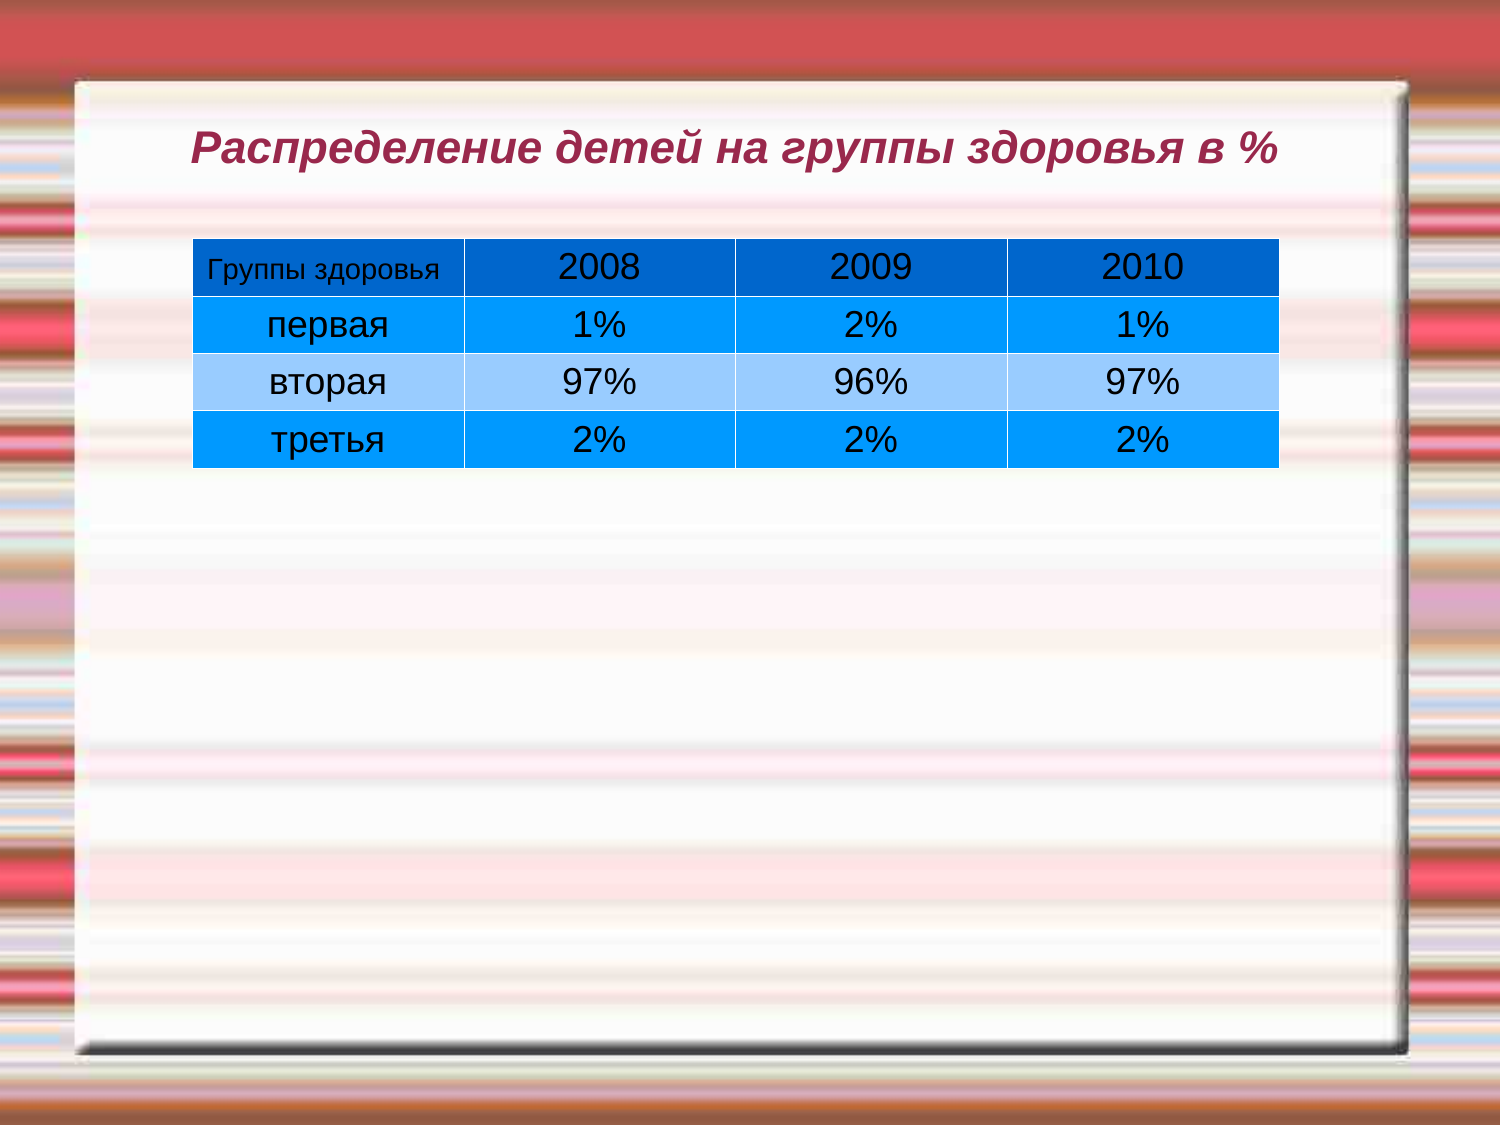

# Распределение детей на группы здоровья в %
| Группы здоровья | 2008 | 2009 | 2010 |
| --- | --- | --- | --- |
| первая | 1% | 2% | 1% |
| вторая | 97% | 96% | 97% |
| третья | 2% | 2% | 2% |